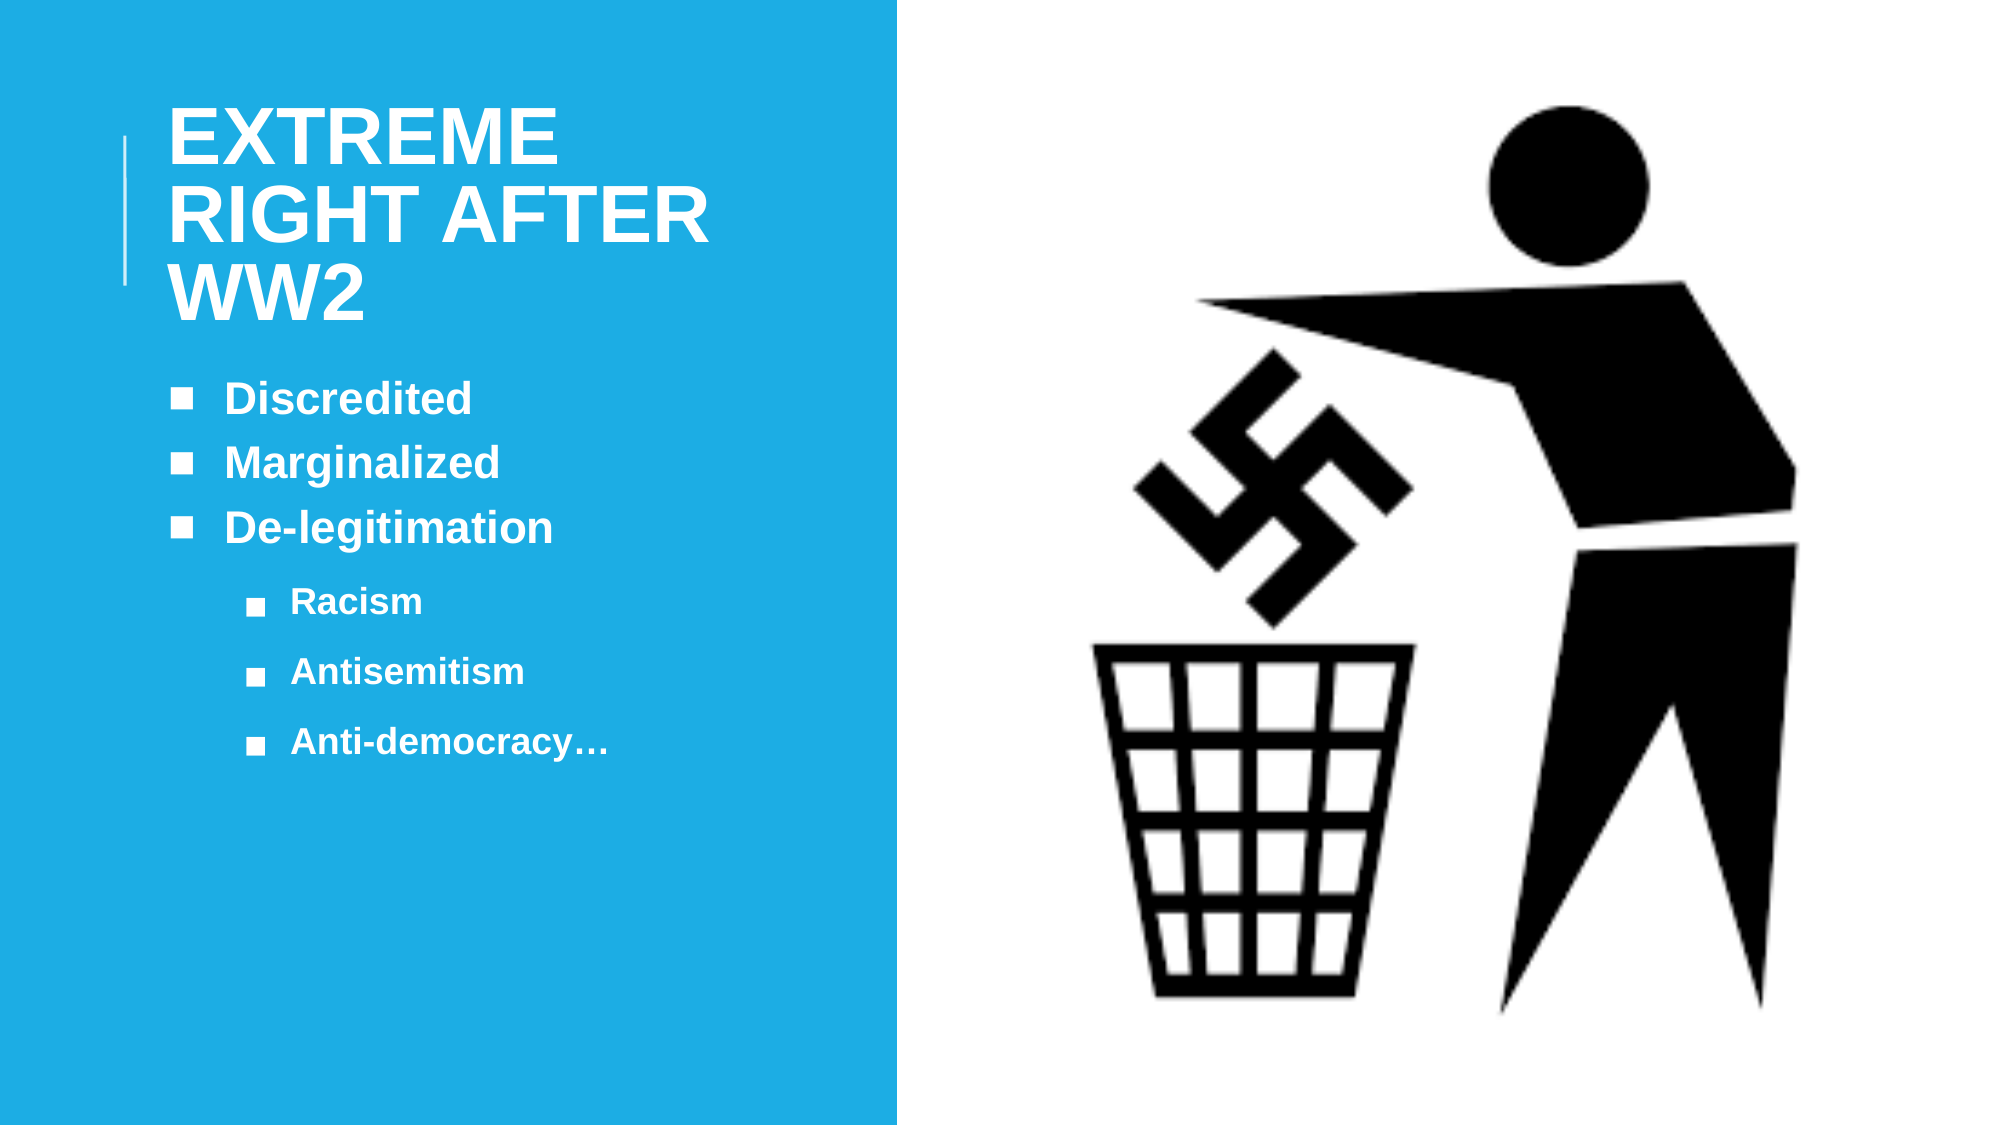

# EXTREME RIGHT AFTER WW2
Discredited
Marginalized
De-legitimation
Racism
Antisemitism
Anti-democracy…